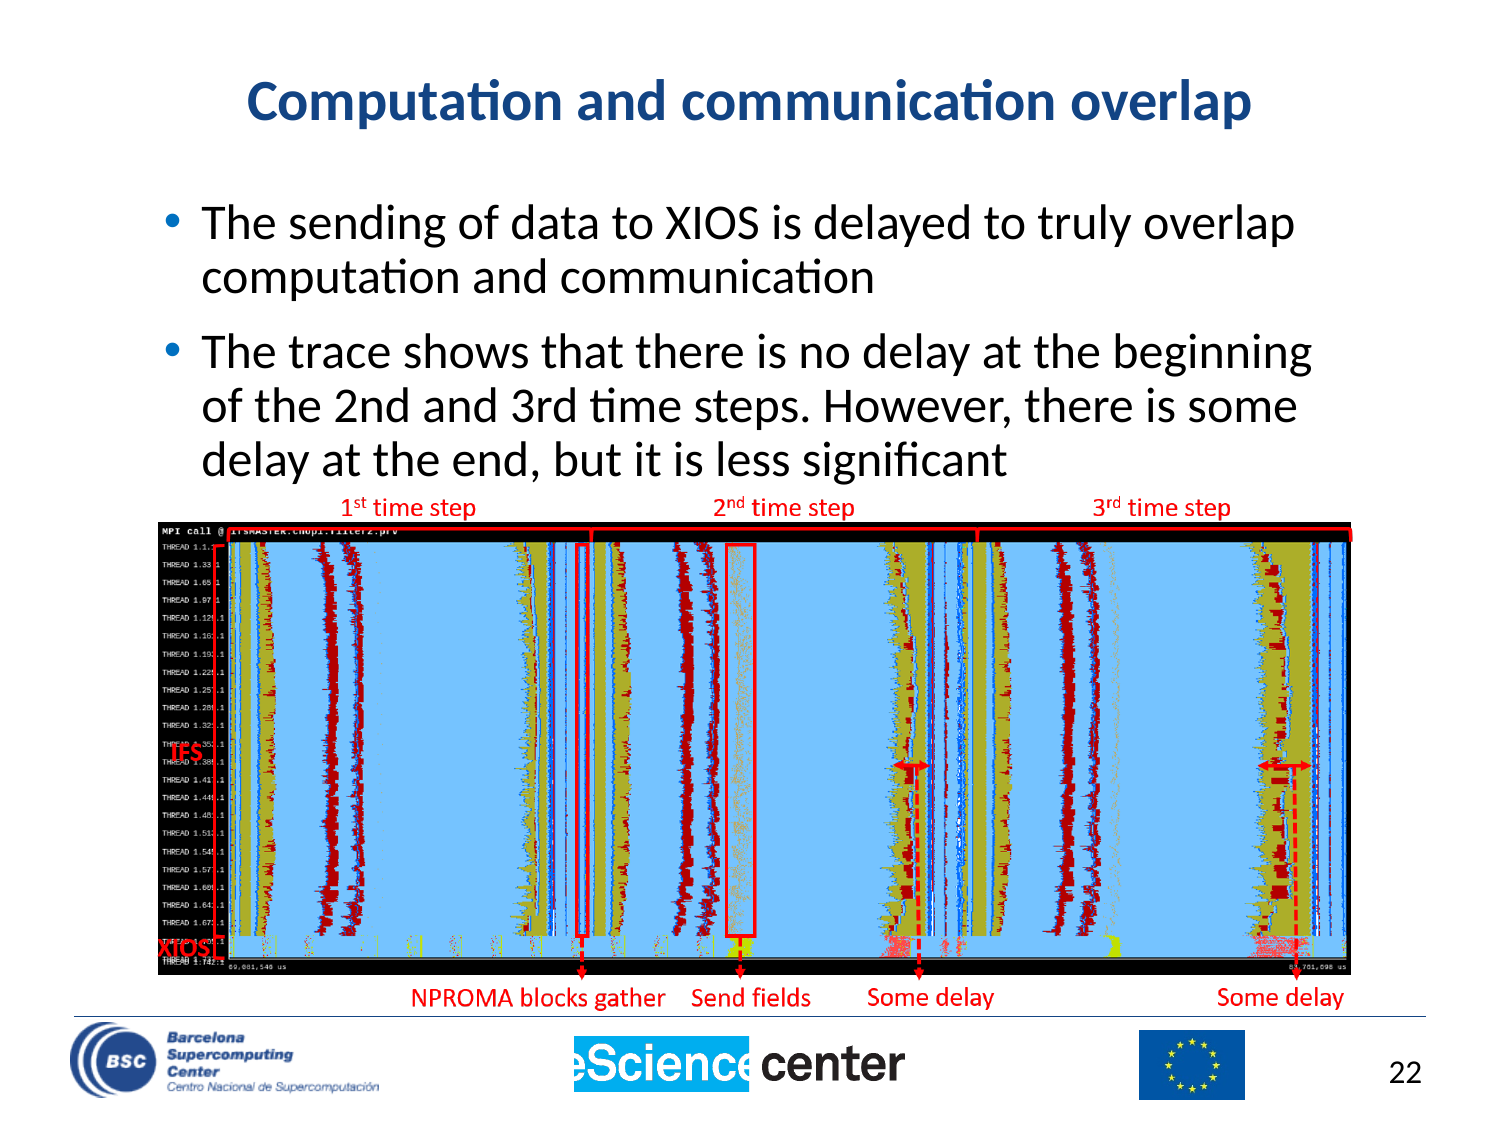

Computation and communication overlap
The sending of data to XIOS is delayed to truly overlap computation and communication
The trace shows that there is no delay at the beginning of the 2nd and 3rd time steps. However, there is some delay at the end, but it is less significant